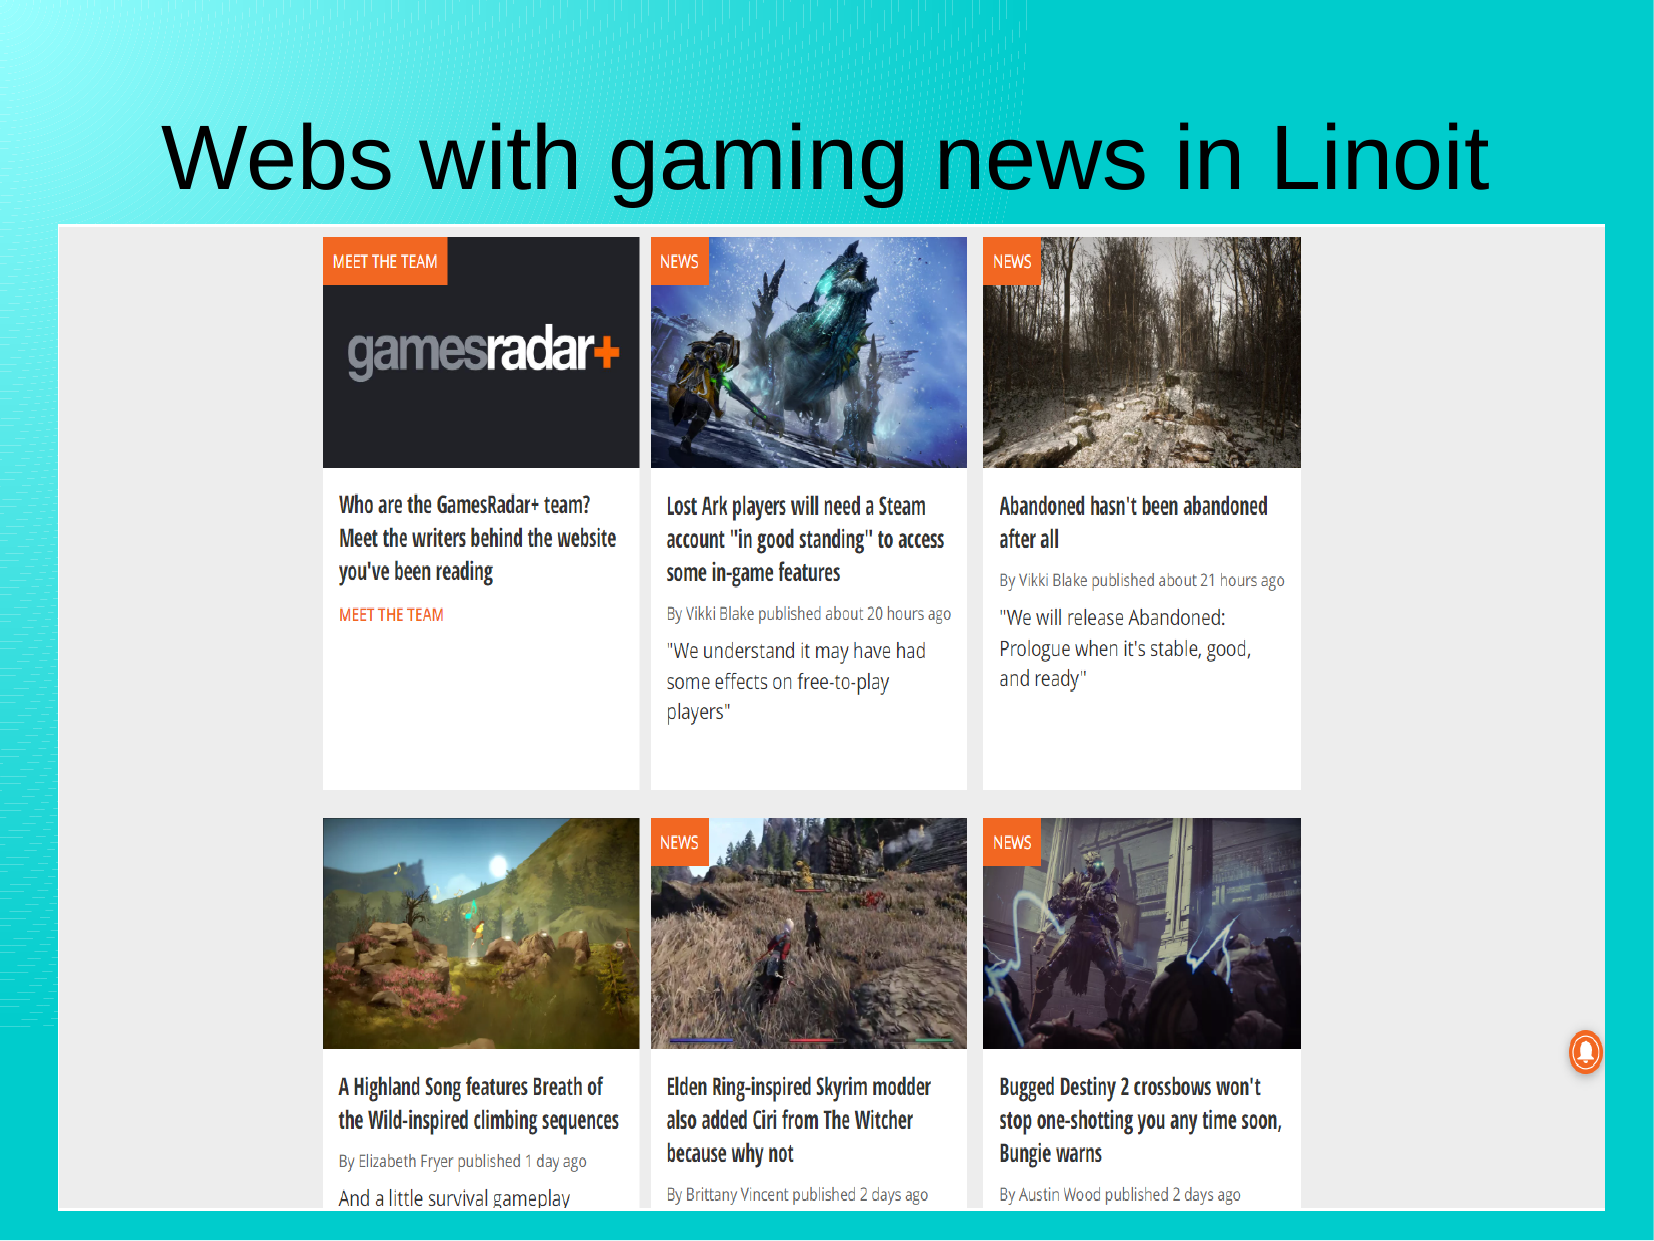

# Webs with gaming news in Linoit